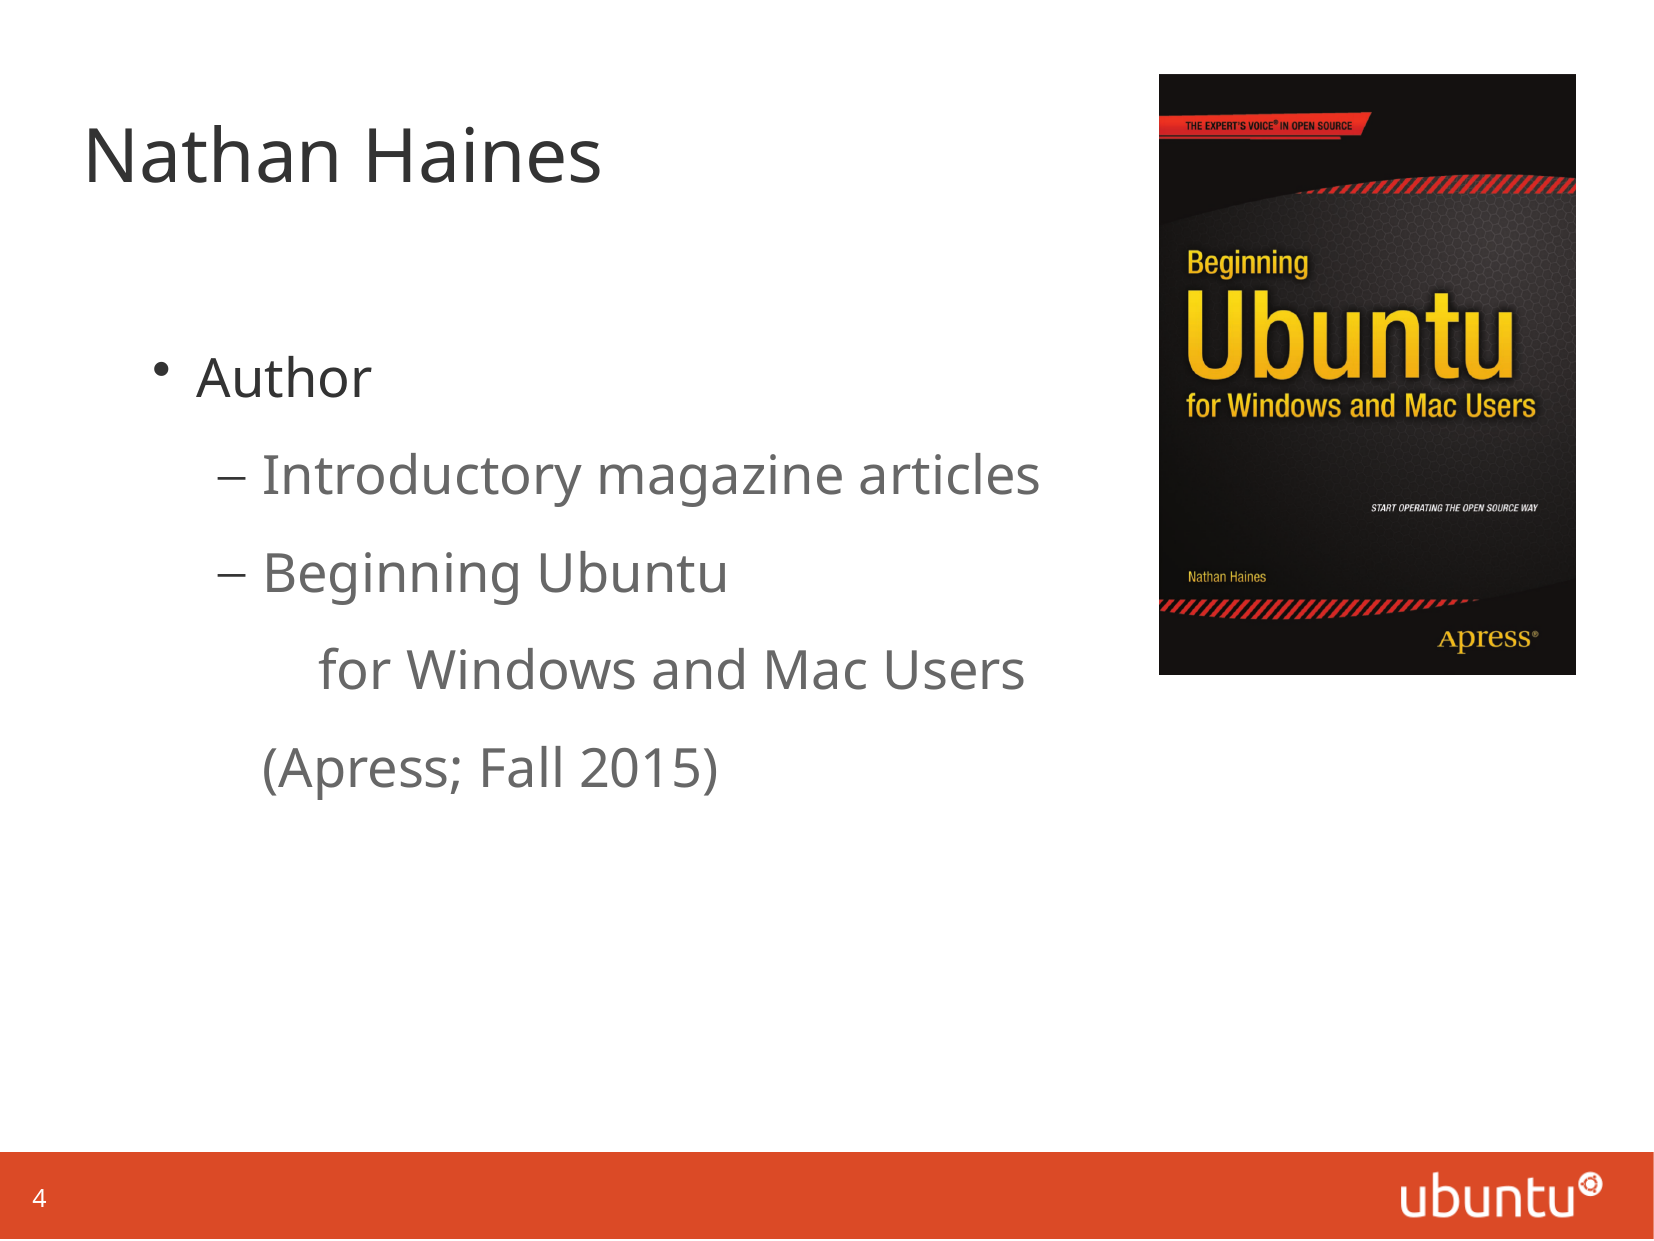

# Nathan Haines
Author
Introductory magazine articles
Beginning Ubuntu
 for Windows and Mac Users
(Apress; Fall 2015)